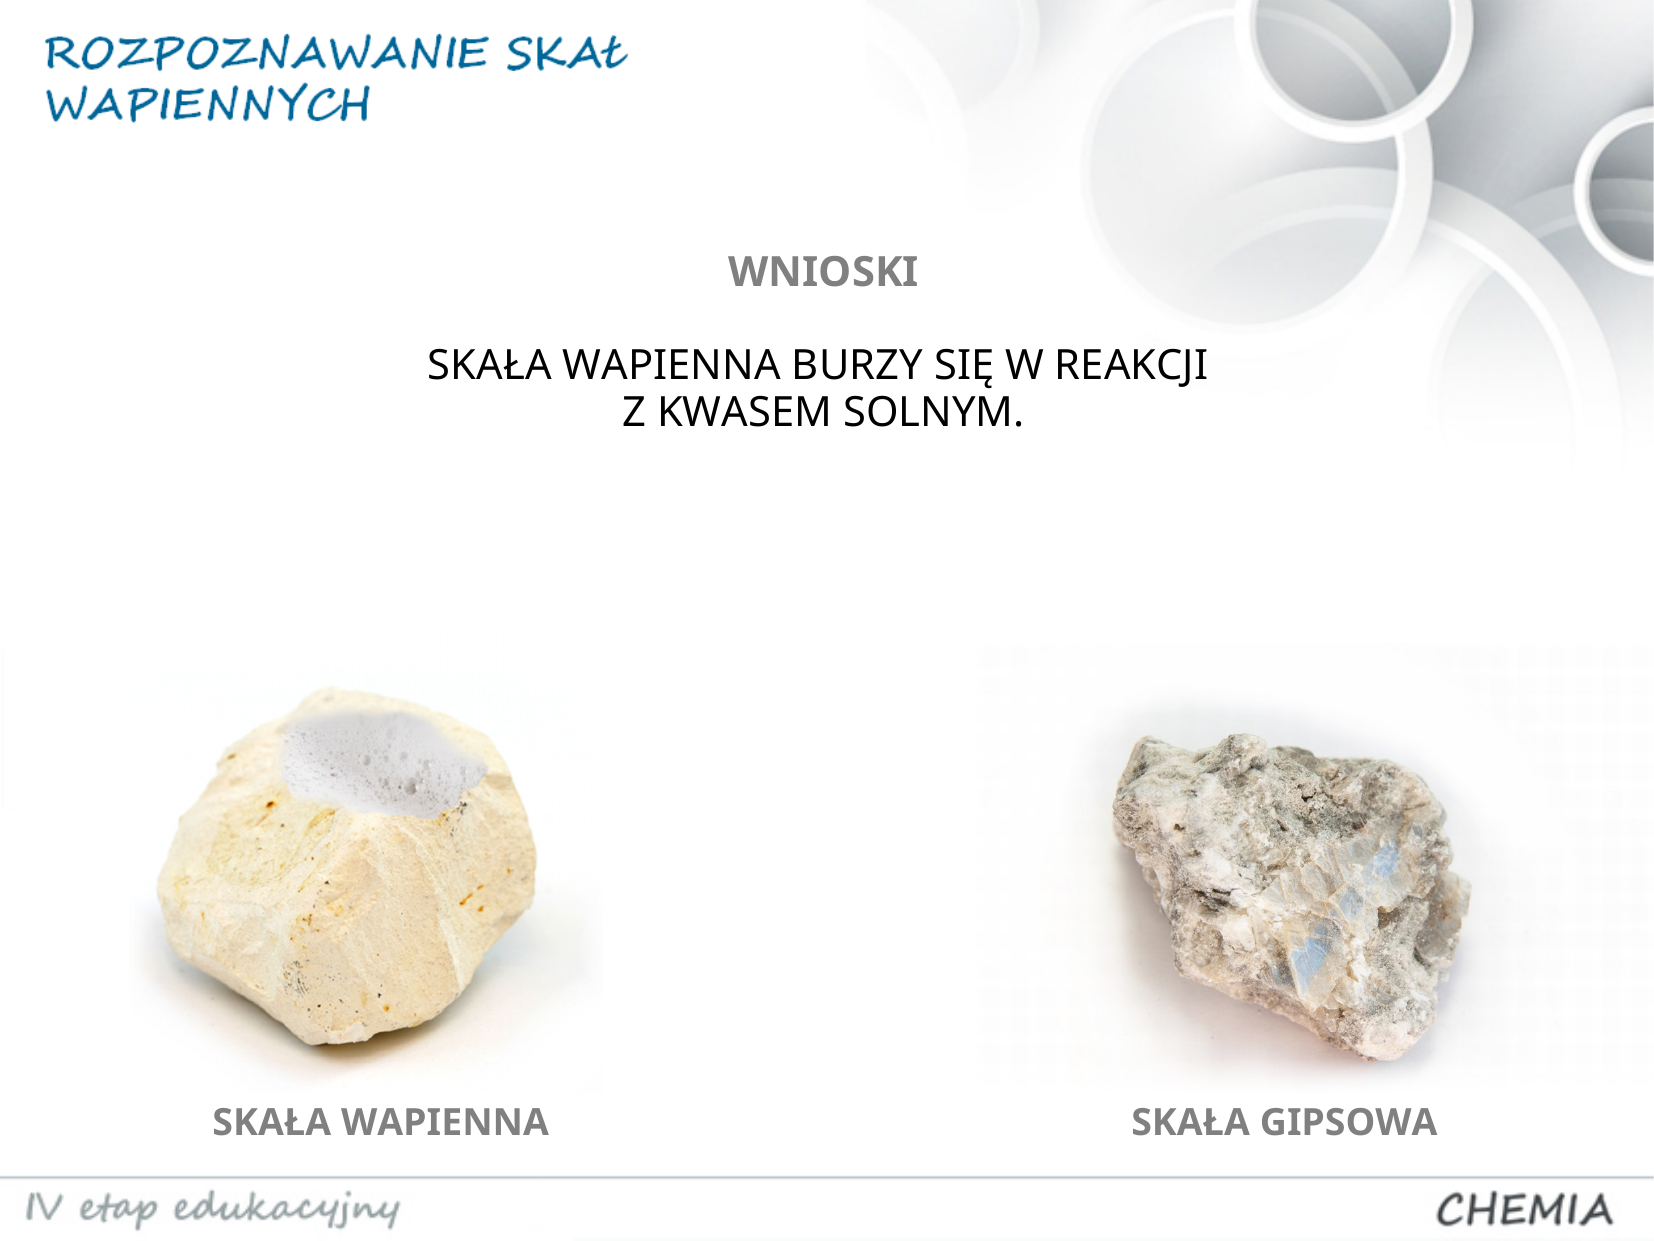

WNIOSKI
SKAŁA WAPIENNA BURZY SIĘ W REAKCJI
Z KWASEM SOLNYM.
SKAŁA WAPIENNA
SKAŁA GIPSOWA